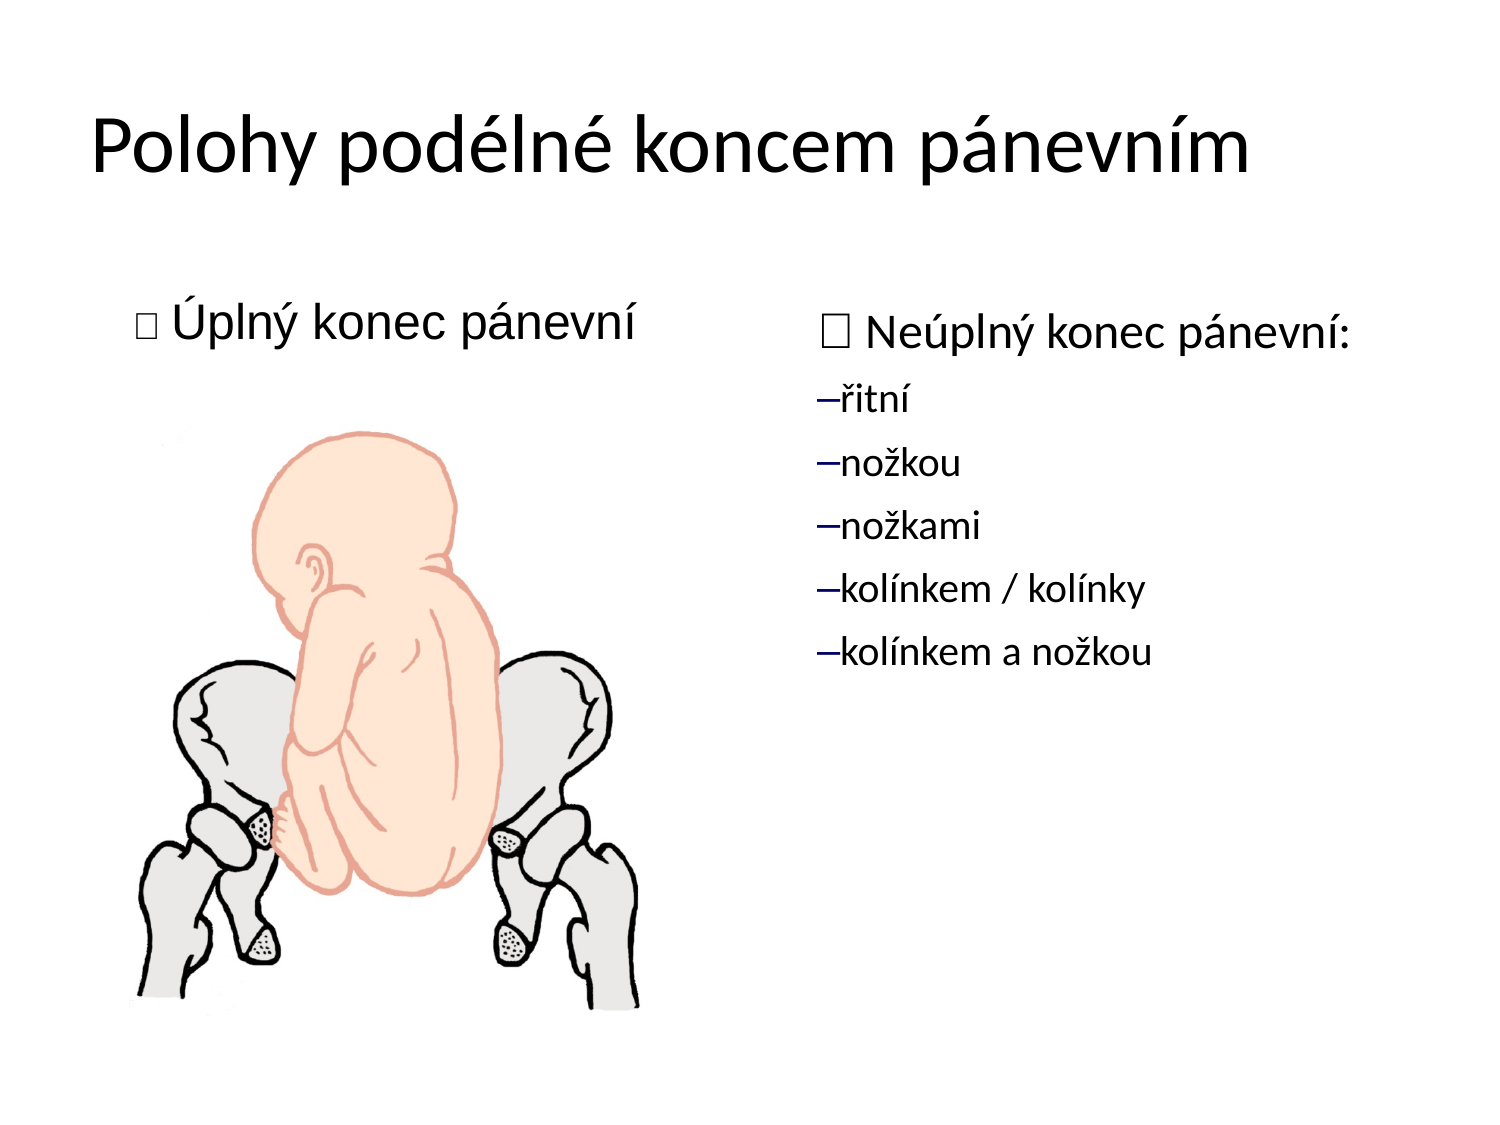

# Polohy podélné koncem pánevním
 Úplný konec pánevní
 Neúplný konec pánevní:
řitní
nožkou
nožkami
kolínkem / kolínky
kolínkem a nožkou